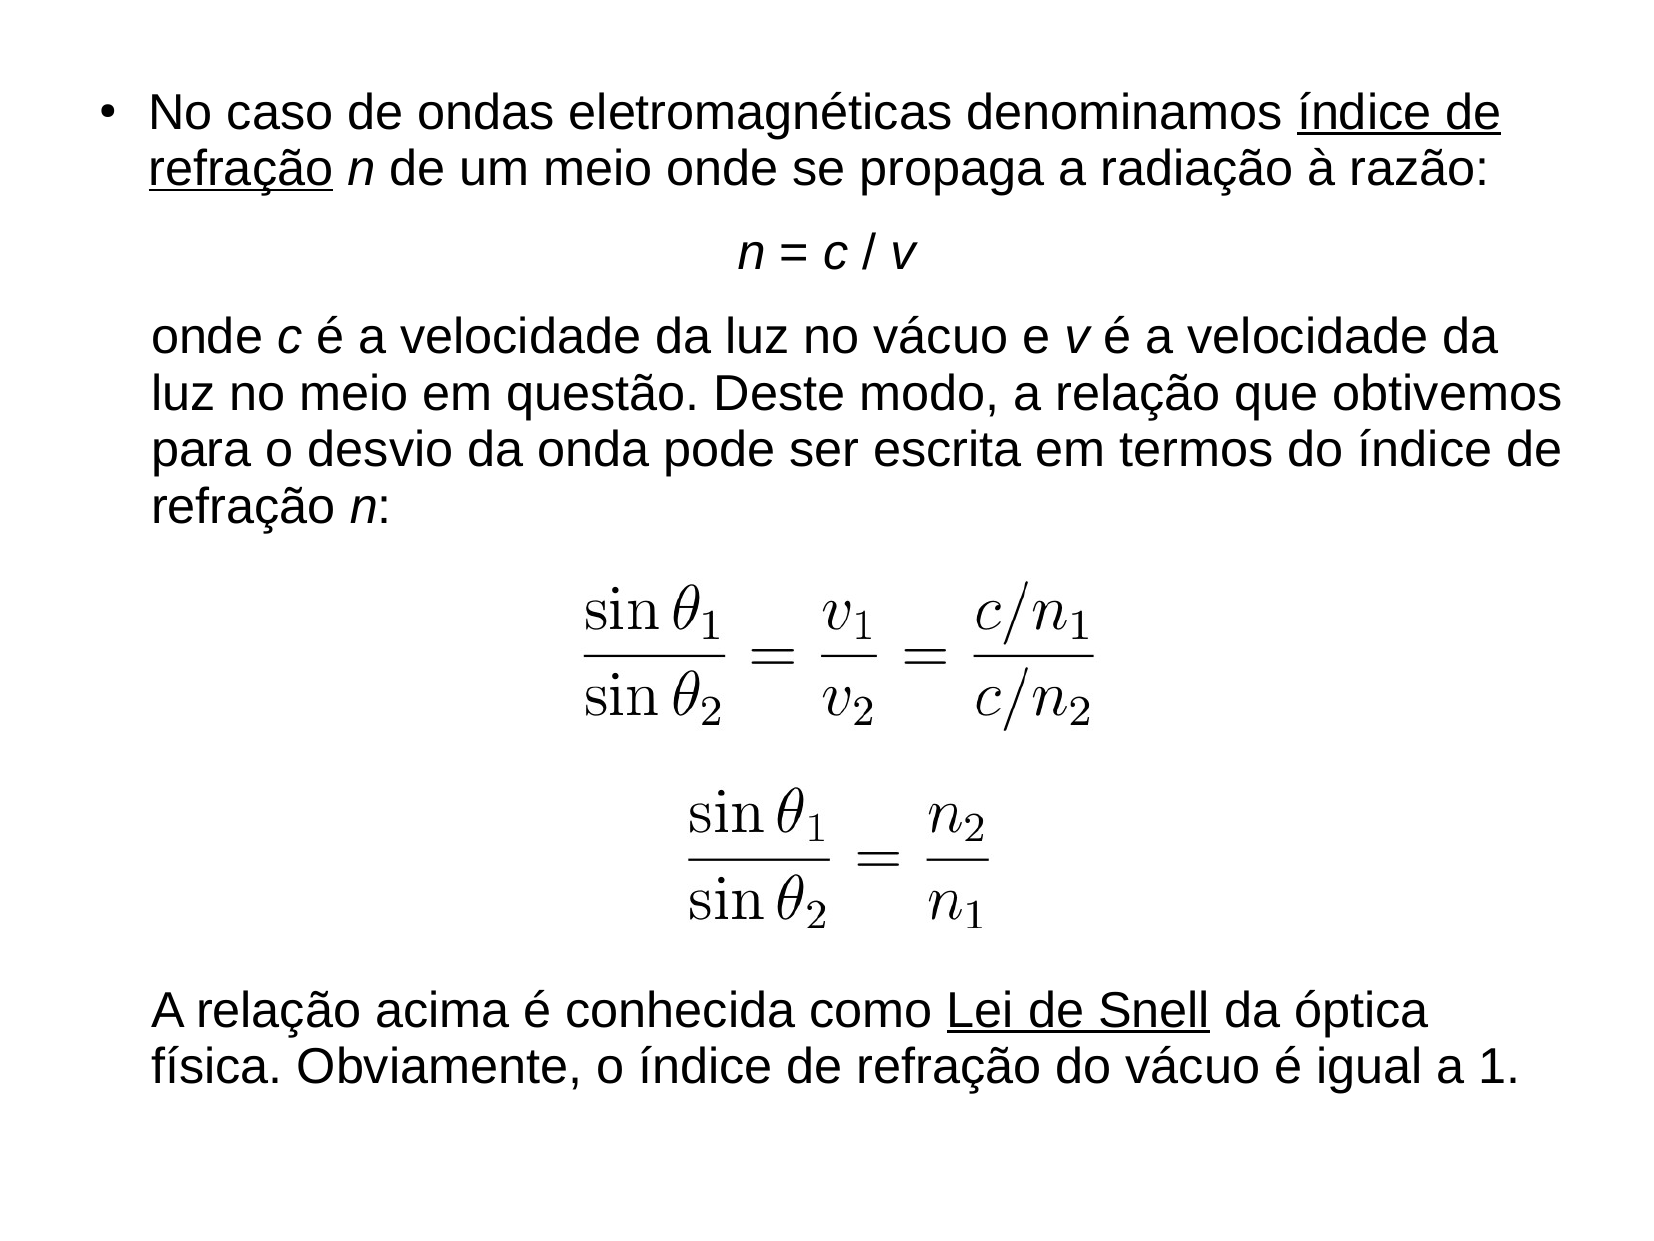

#
No caso de ondas eletromagnéticas denominamos índice de refração n de um meio onde se propaga a radiação à razão:
n = c / v
onde c é a velocidade da luz no vácuo e v é a velocidade da luz no meio em questão. Deste modo, a relação que obtivemos para o desvio da onda pode ser escrita em termos do índice de refração n:
A relação acima é conhecida como Lei de Snell da óptica física. Obviamente, o índice de refração do vácuo é igual a 1.